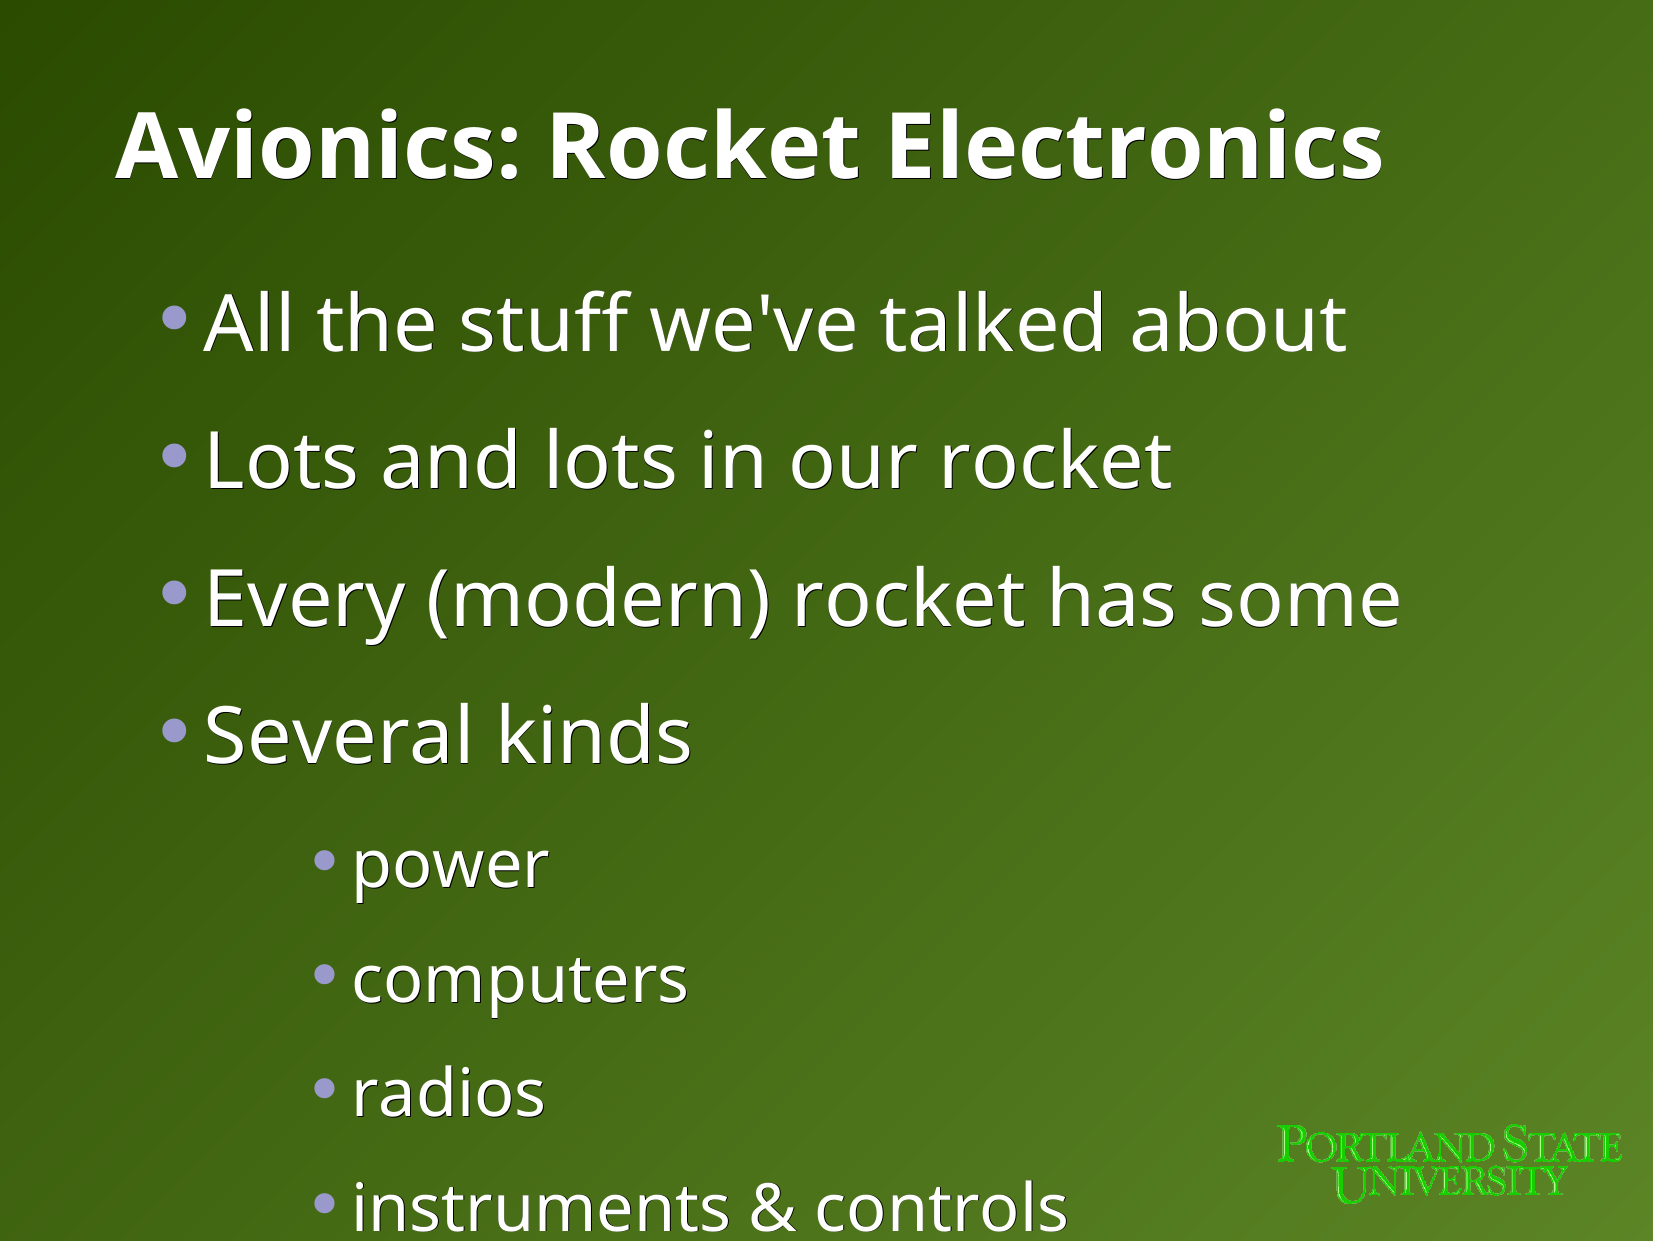

# Avionics: Rocket Electronics
All the stuff we've talked about
Lots and lots in our rocket
Every (modern) rocket has some
Several kinds
power
computers
radios
instruments & controls